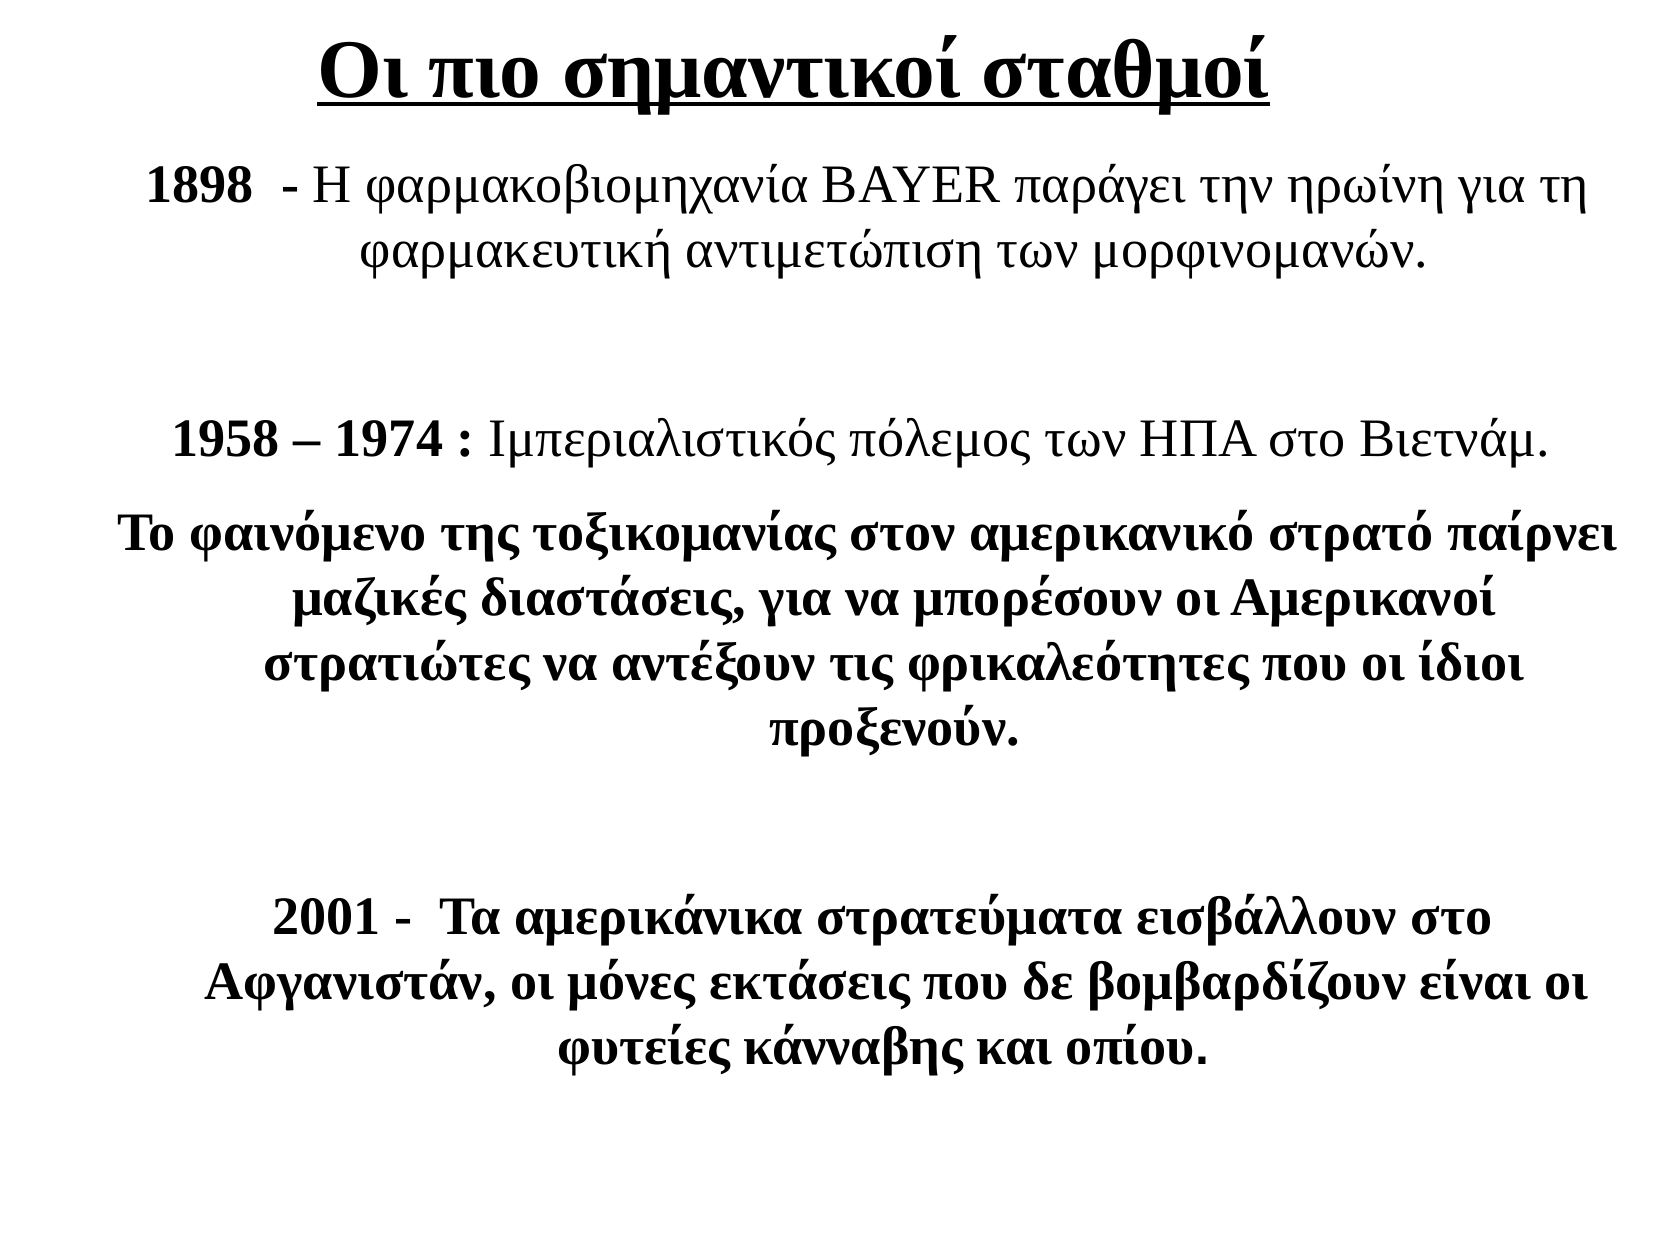

# Οι πιο σημαντικοί σταθμοί
1898 - Η φαρμακοβιομηχανία BAYER παράγει την ηρωίνη για τη φαρμακευτική αντιμετώπιση των μορφινομανών.
1958 – 1974 : Ιμπεριαλιστικός πόλεμος των ΗΠΑ στο Βιετνάμ.
Το φαινόμενο της τοξικομανίας στον αμερικανικό στρατό παίρνει μαζικές διαστάσεις, για να μπορέσουν οι Αμερικανοί στρατιώτες να αντέξουν τις φρικαλεότητες που οι ίδιοι προξενούν.
2001 - Τα αμερικάνικα στρατεύματα εισβάλλουν στο Αφγανιστάν, οι μόνες εκτάσεις που δε βομβαρδίζουν είναι οι φυτείες κάνναβης και οπίου.